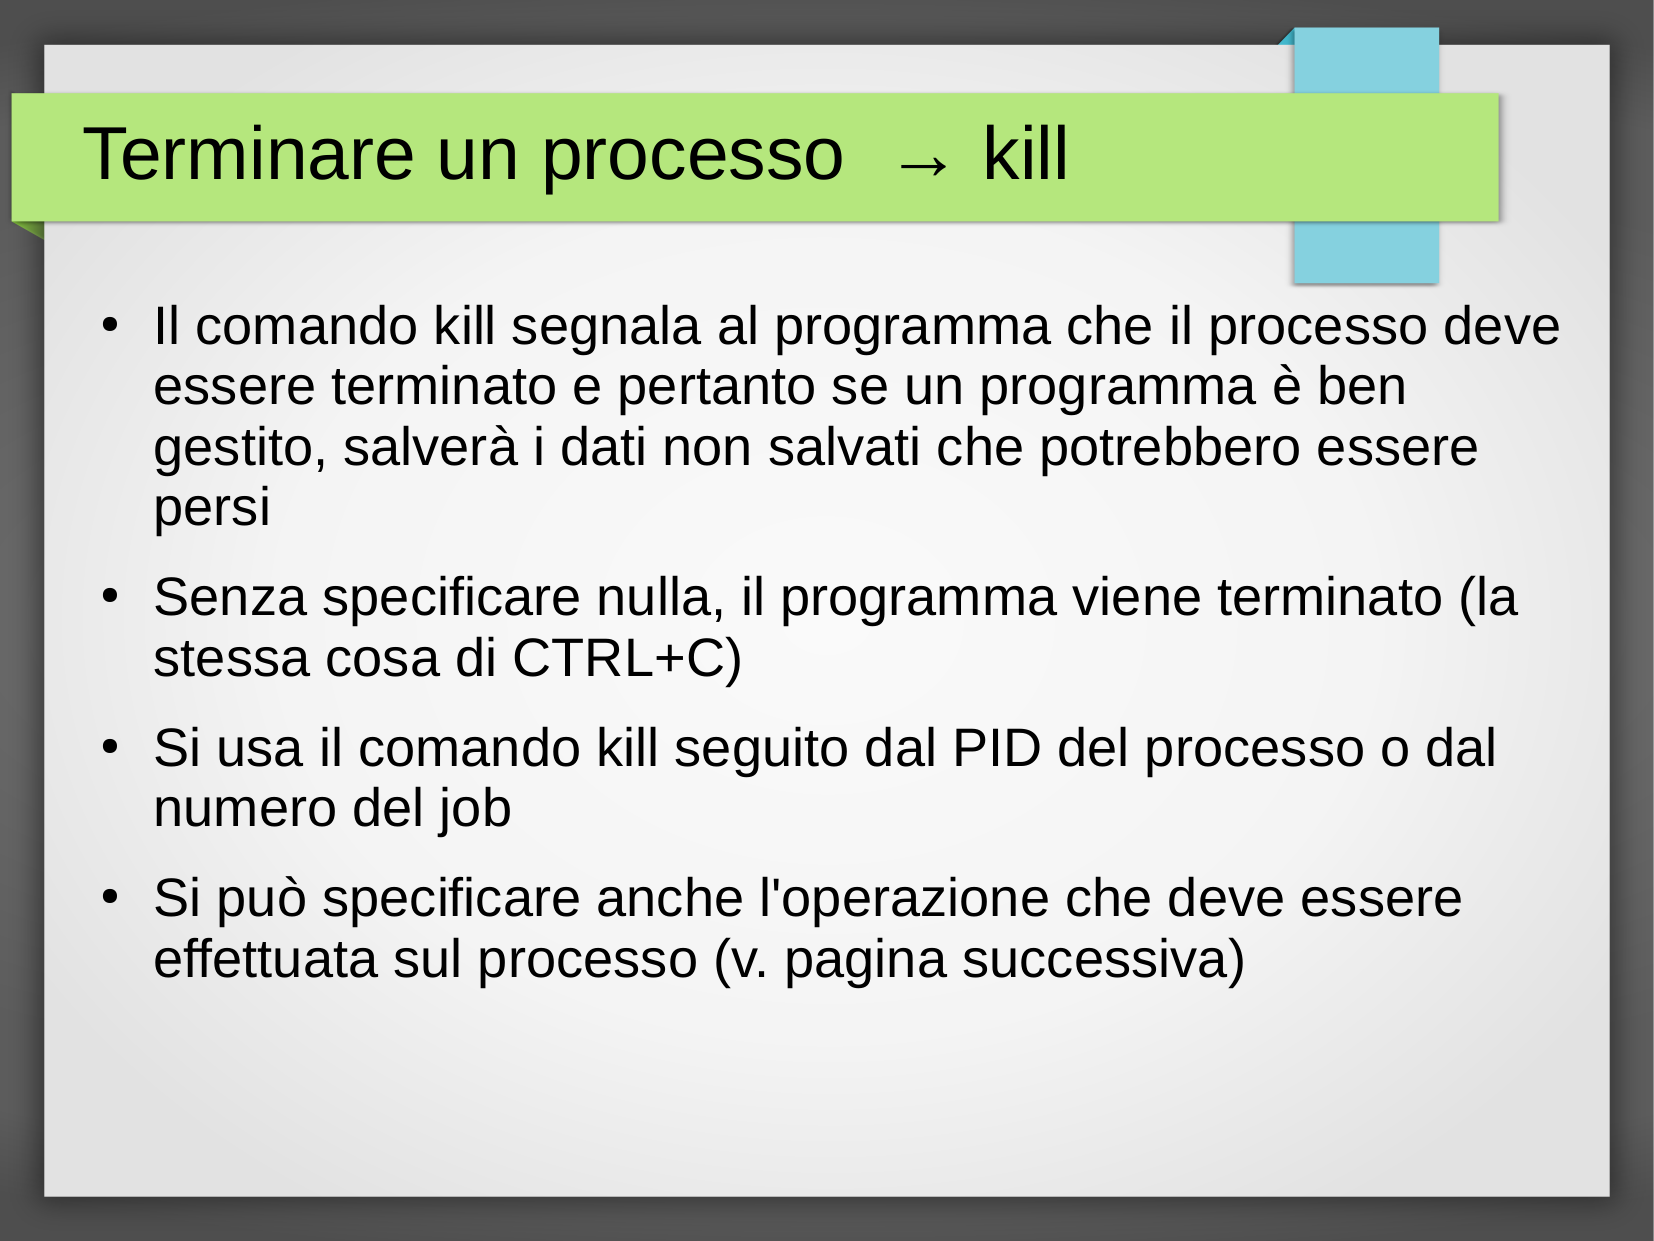

# Terminare un processo → kill
Il comando kill segnala al programma che il processo deve essere terminato e pertanto se un programma è ben gestito, salverà i dati non salvati che potrebbero essere persi
Senza specificare nulla, il programma viene terminato (la stessa cosa di CTRL+C)
Si usa il comando kill seguito dal PID del processo o dal numero del job
Si può specificare anche l'operazione che deve essere effettuata sul processo (v. pagina successiva)